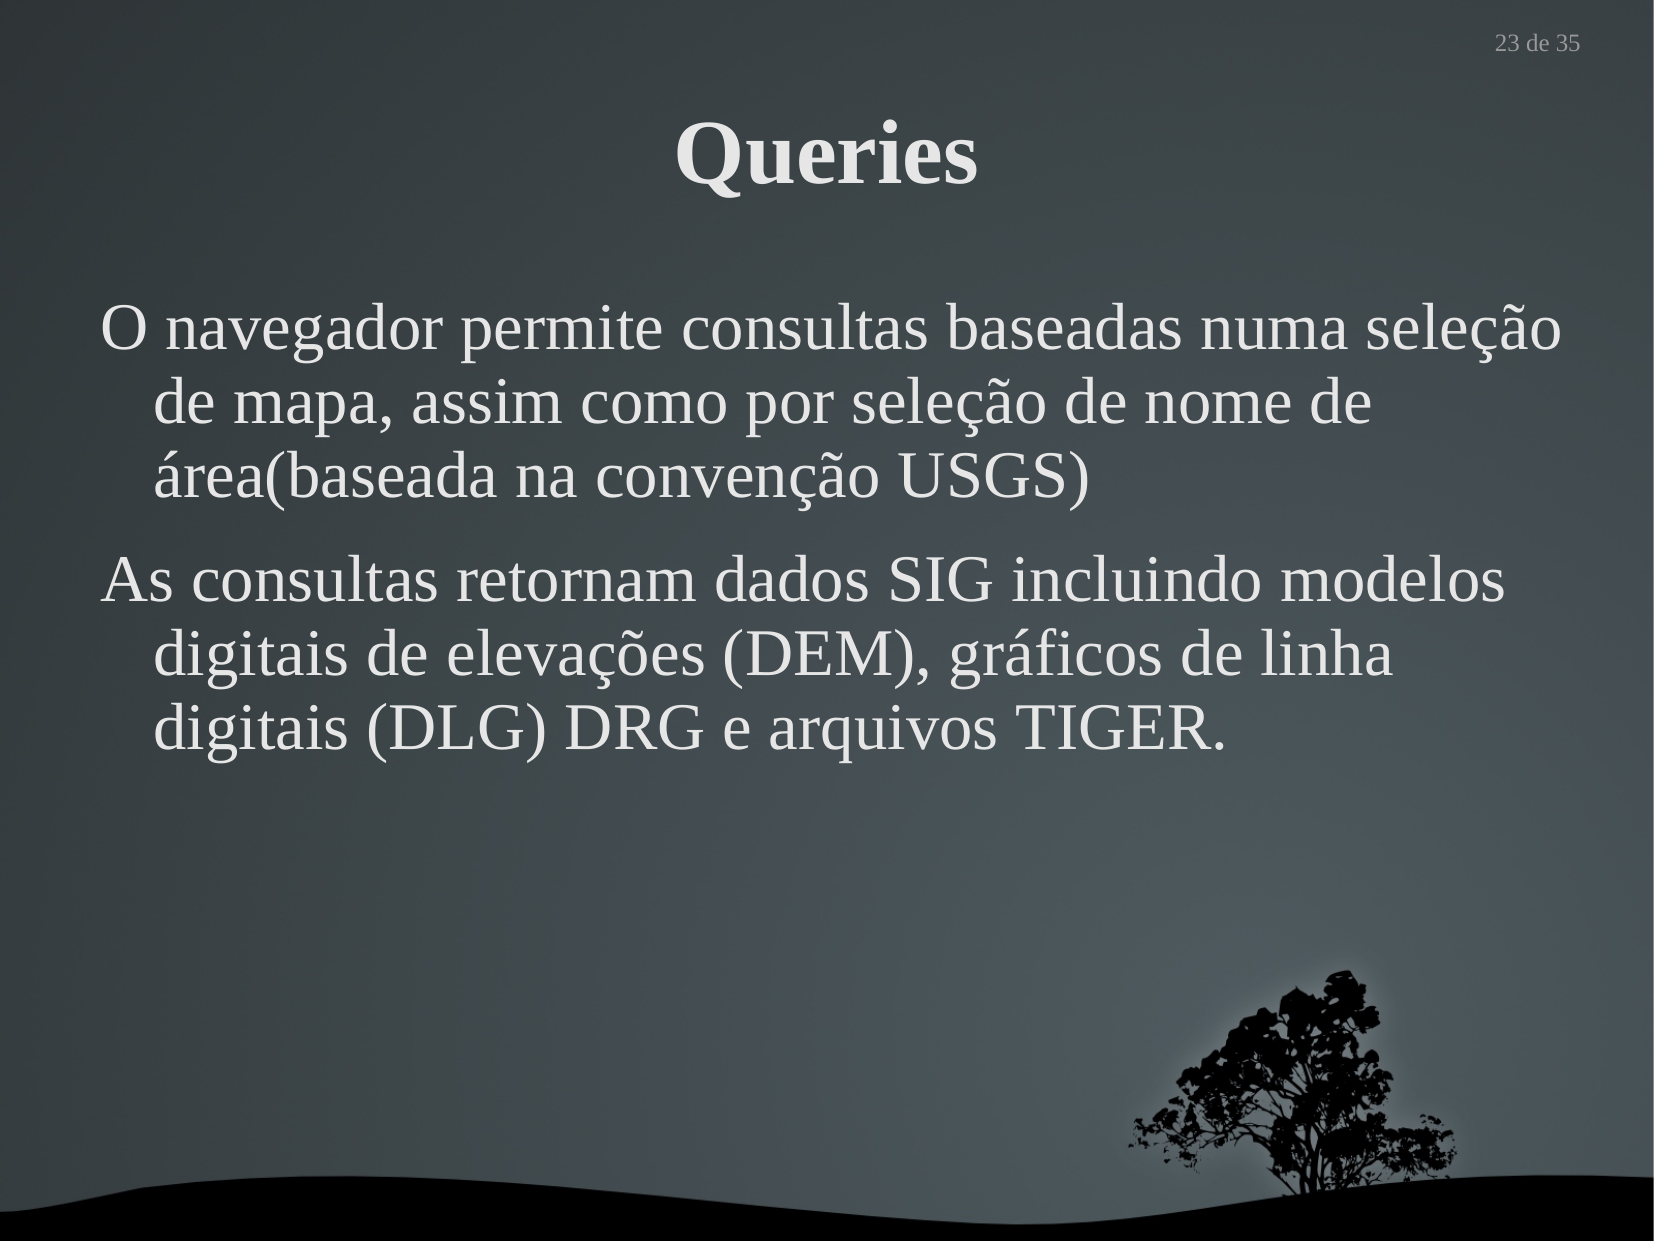

# Queries
O navegador permite consultas baseadas numa seleção de mapa, assim como por seleção de nome de área(baseada na convenção USGS)
As consultas retornam dados SIG incluindo modelos digitais de elevações (DEM), gráficos de linha digitais (DLG) DRG e arquivos TIGER.